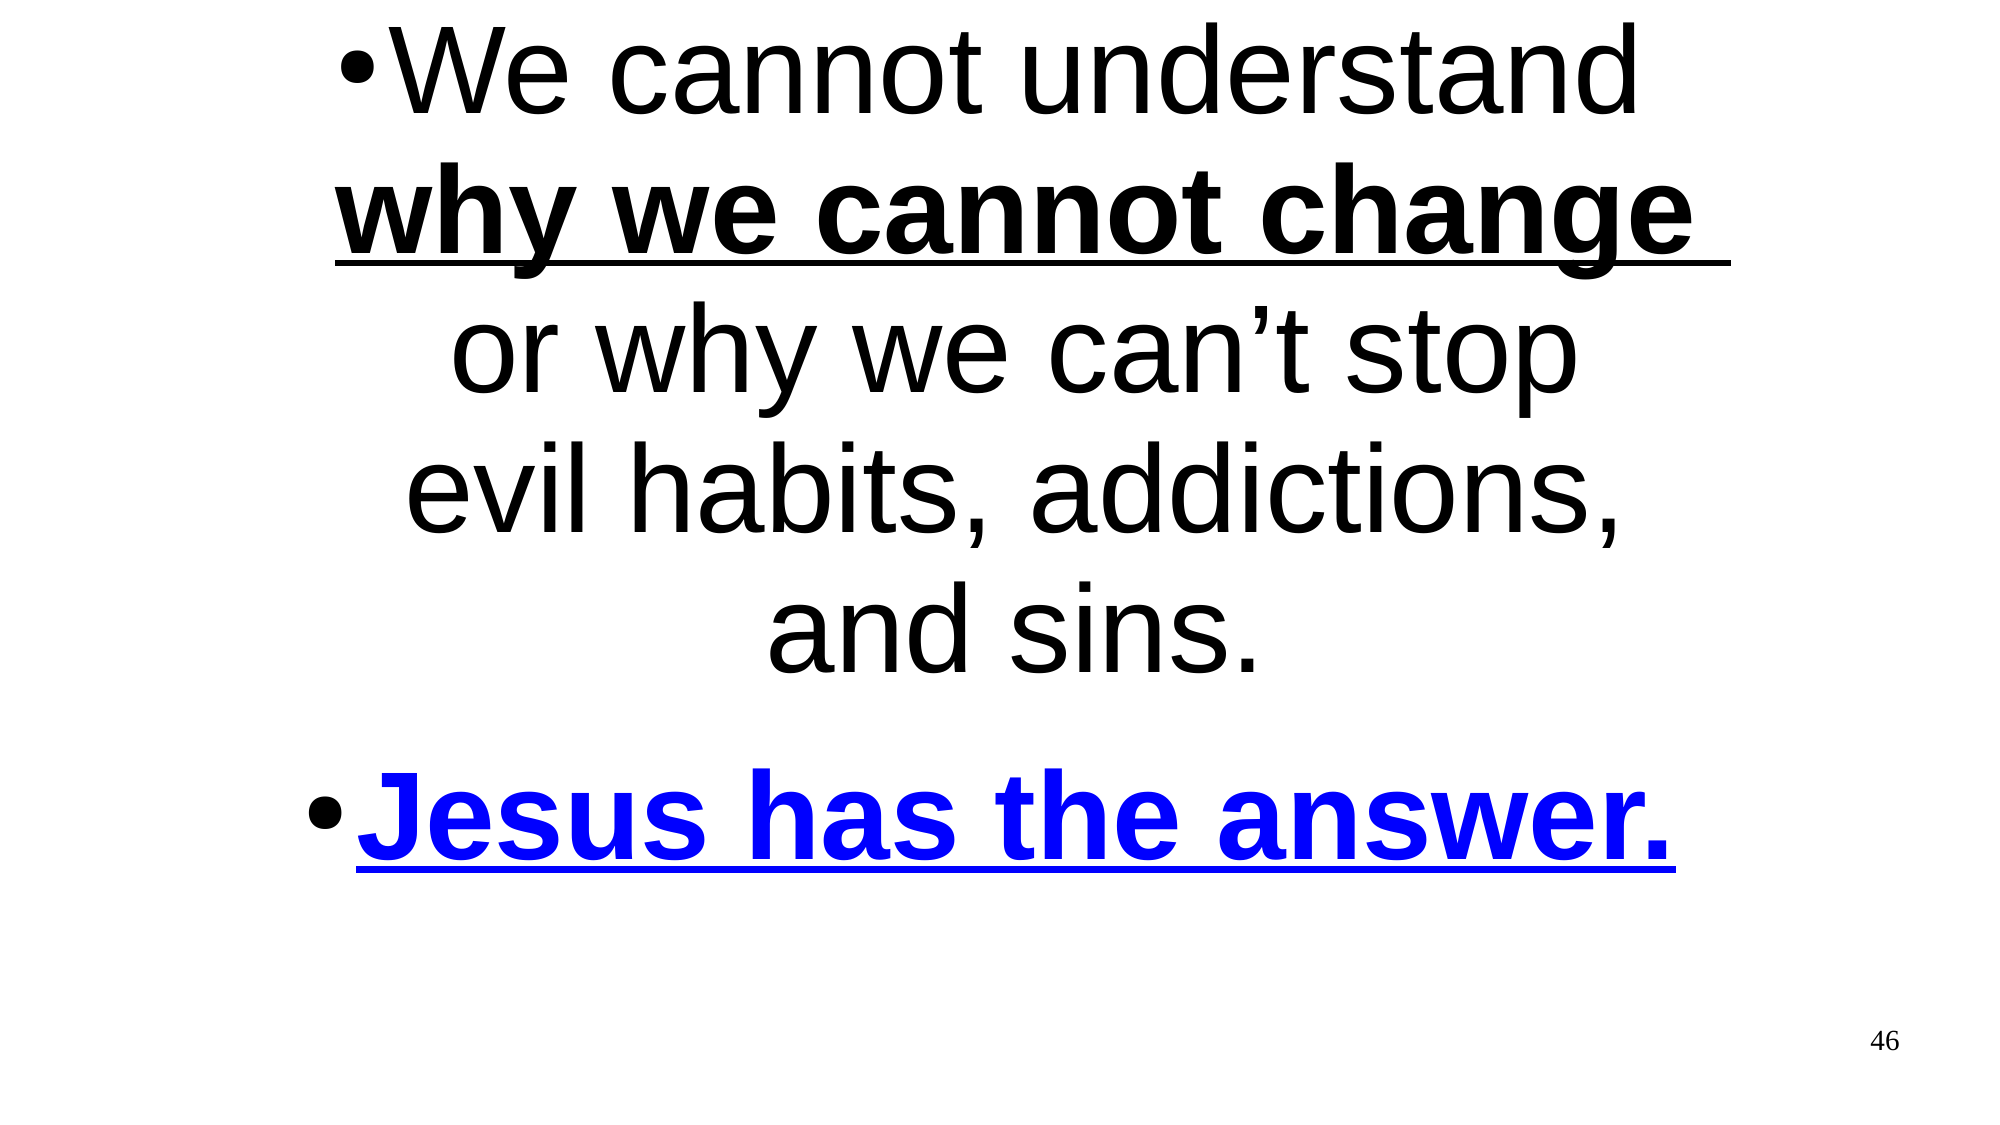

# We cannot understand why we cannot change or why we can’t stop evil habits, addictions, and sins.
Jesus has the answer.
46